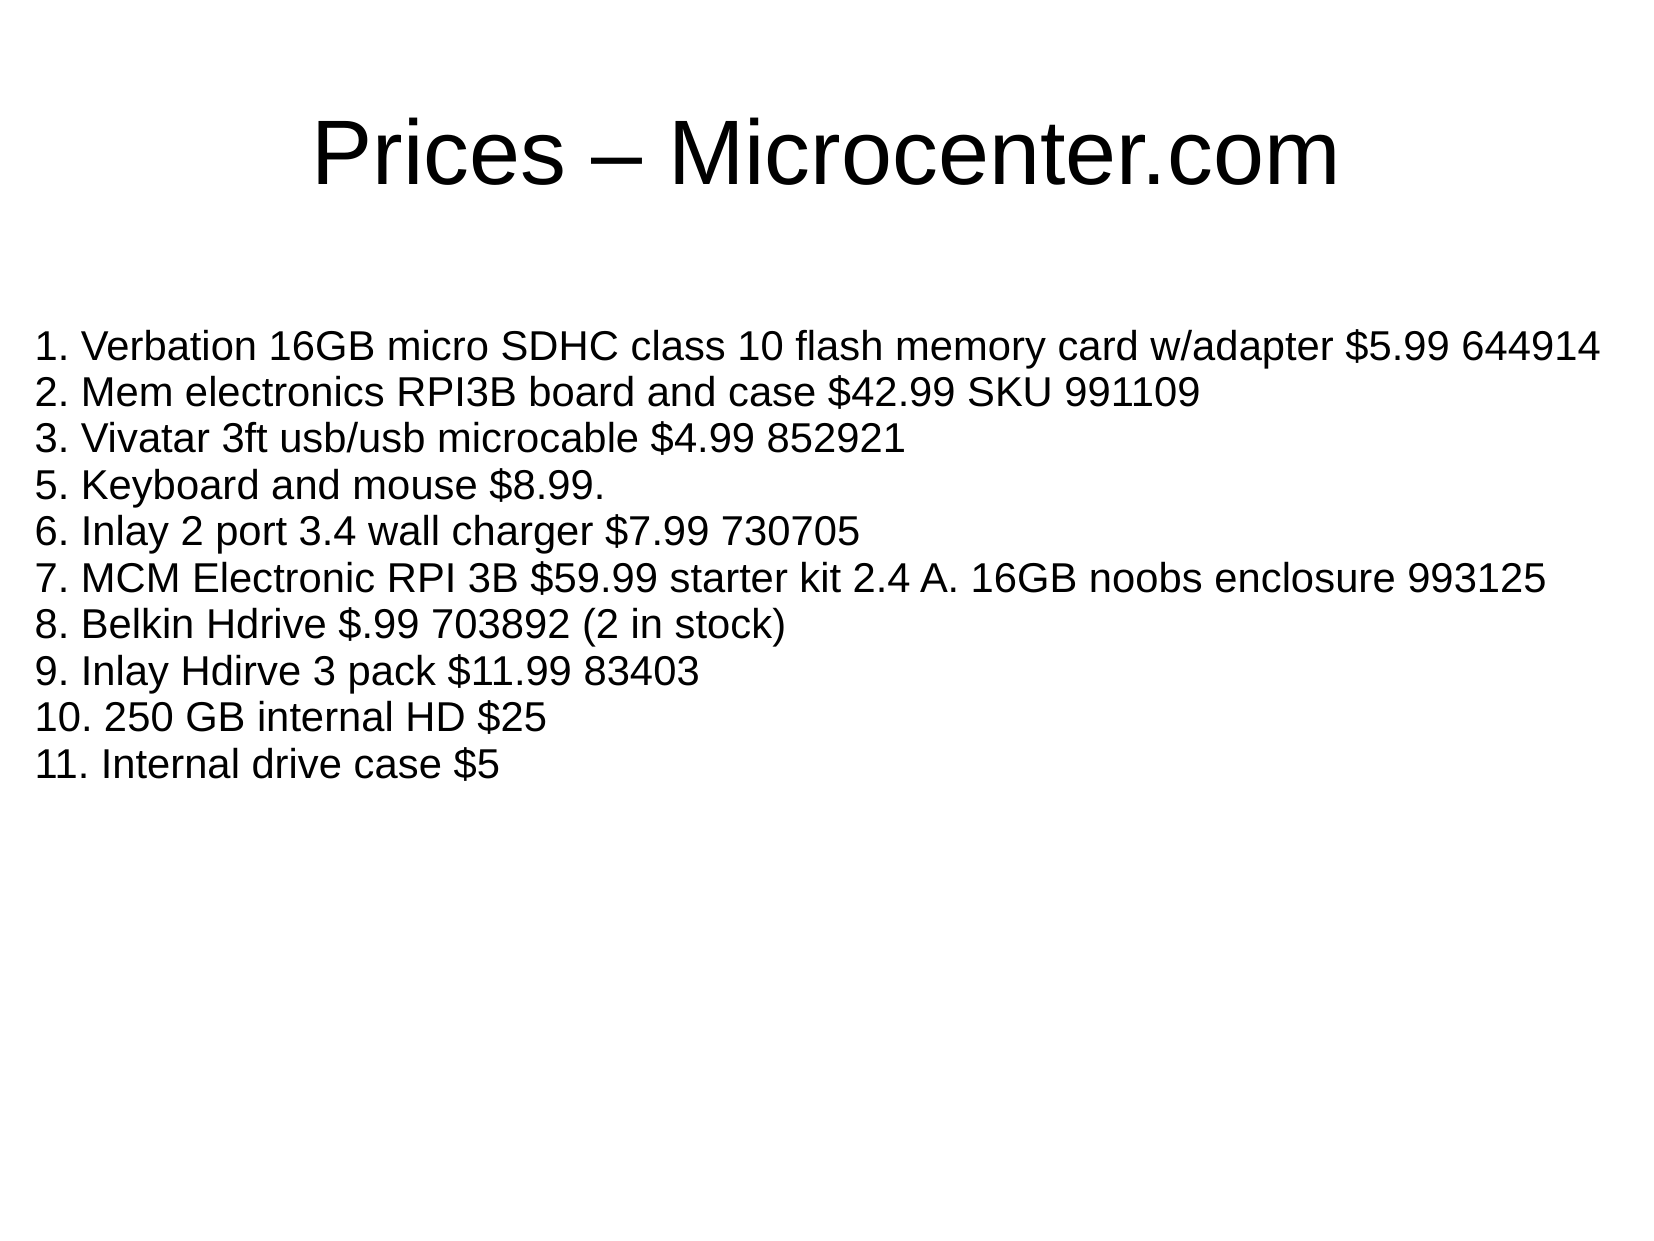

# Prices – Microcenter.com
1. Verbation 16GB micro SDHC class 10 flash memory card w/adapter $5.99 644914
2. Mem electronics RPI3B board and case $42.99 SKU 991109
3. Vivatar 3ft usb/usb microcable $4.99 852921
5. Keyboard and mouse $8.99.
6. Inlay 2 port 3.4 wall charger $7.99 730705
7. MCM Electronic RPI 3B $59.99 starter kit 2.4 A. 16GB noobs enclosure 993125
8. Belkin Hdrive $.99 703892 (2 in stock)
9. Inlay Hdirve 3 pack $11.99 83403
10. 250 GB internal HD $25
11. Internal drive case $5